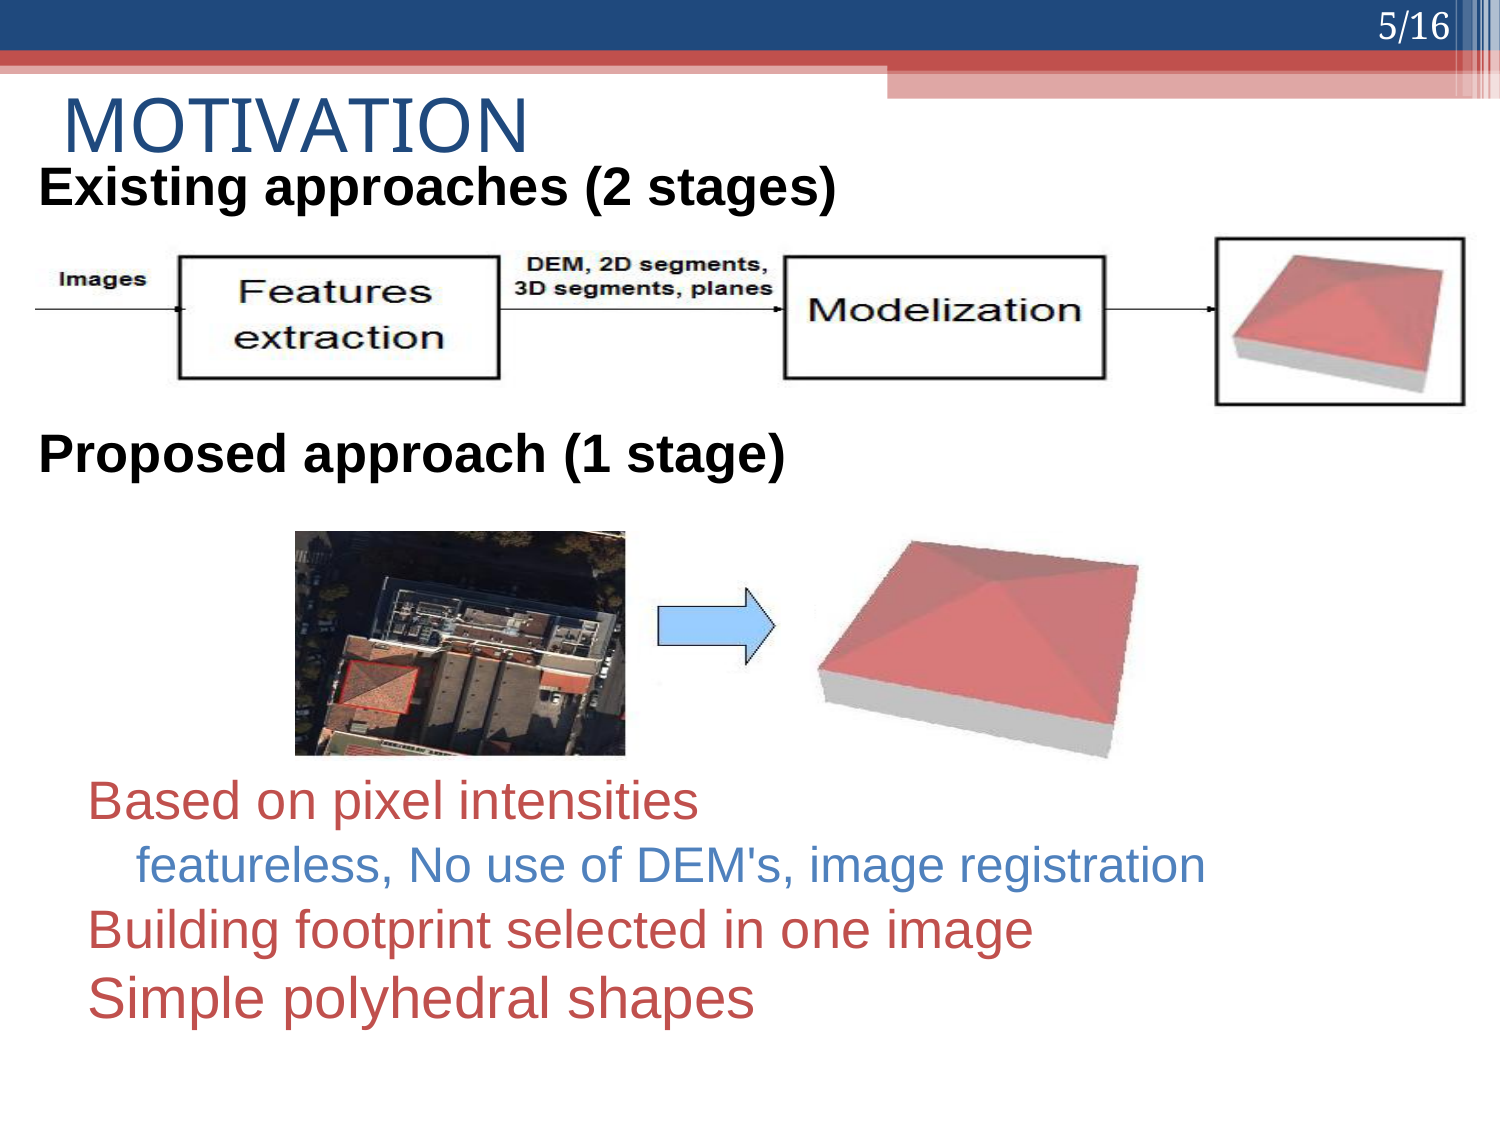

# MOTIVATION
Existing approaches (2 stages)
Proposed approach (1 stage)
Based on pixel intensities
featureless, No use of DEM's, image registration
Building footprint selected in one image
Simple polyhedral shapes